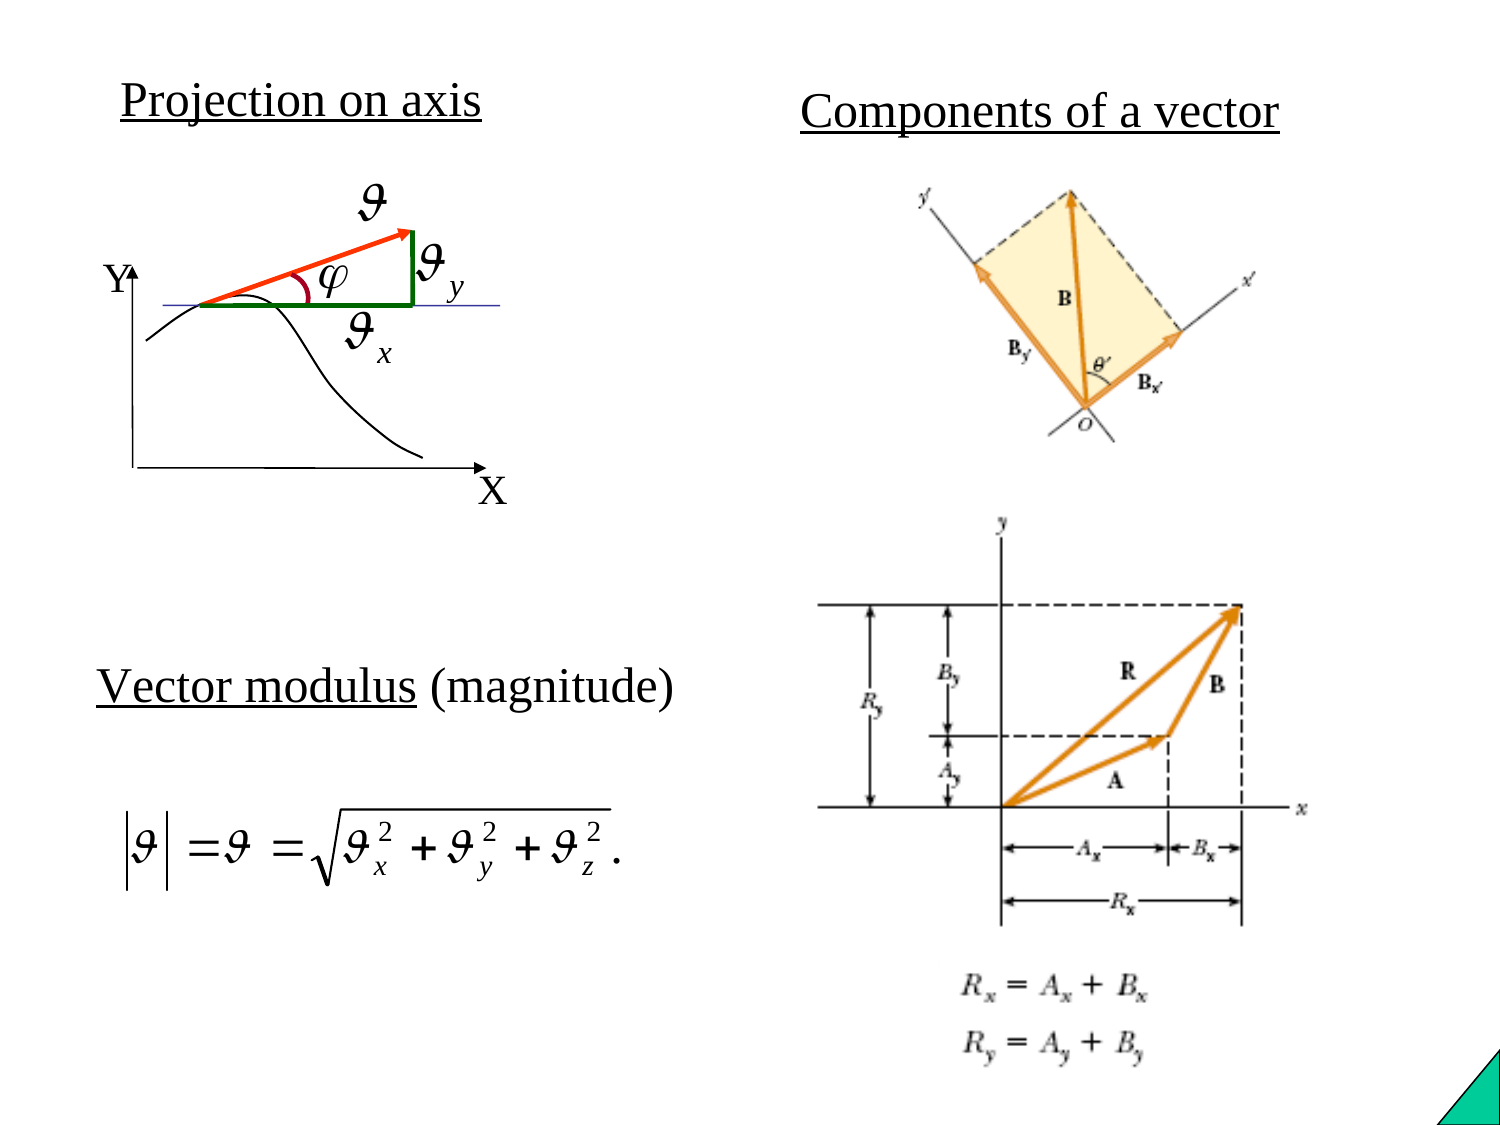

Projection on axis
Components of a vector

Y
X
Vector modulus (magnitude)‏